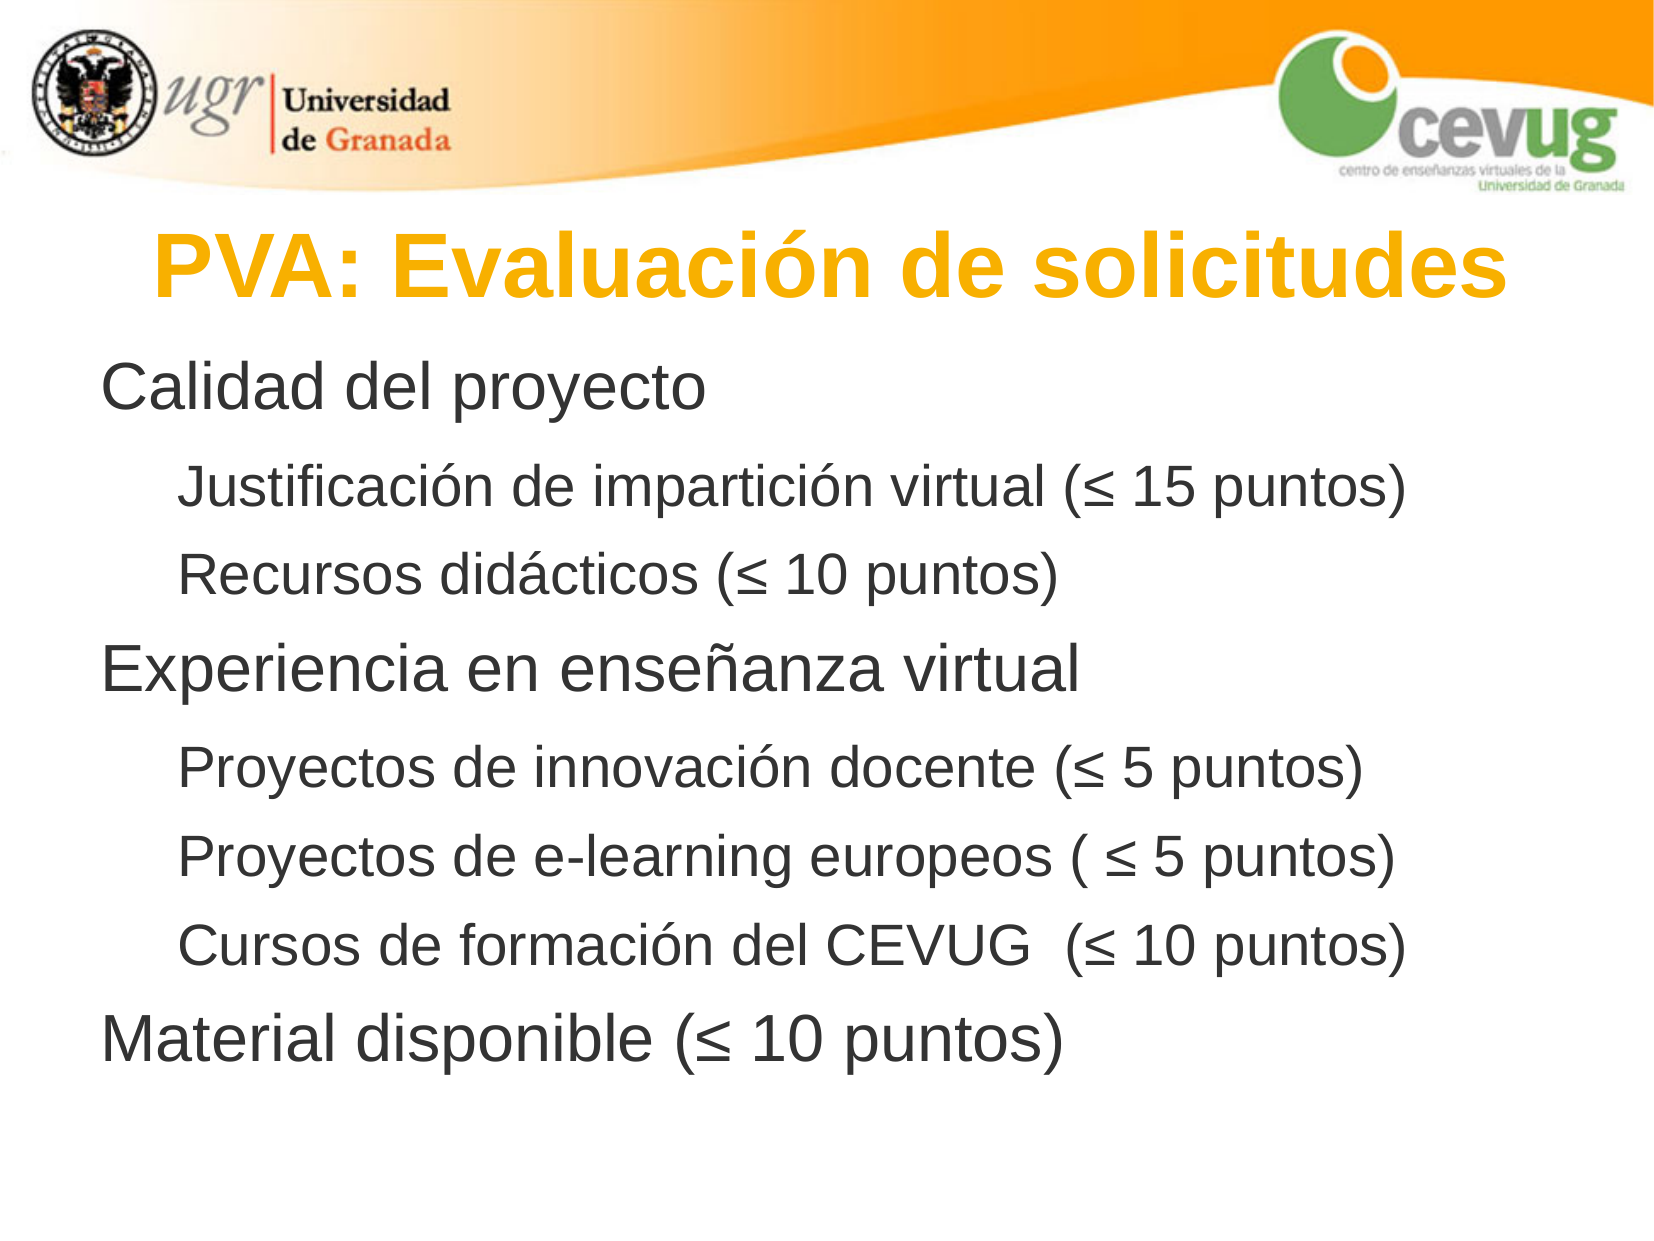

# PVA: Evaluación de solicitudes
Calidad del proyecto
Justificación de impartición virtual (≤ 15 puntos)
Recursos didácticos (≤ 10 puntos)
Experiencia en enseñanza virtual
Proyectos de innovación docente (≤ 5 puntos)
Proyectos de e-learning europeos ( ≤ 5 puntos)
Cursos de formación del CEVUG (≤ 10 puntos)
Material disponible (≤ 10 puntos)